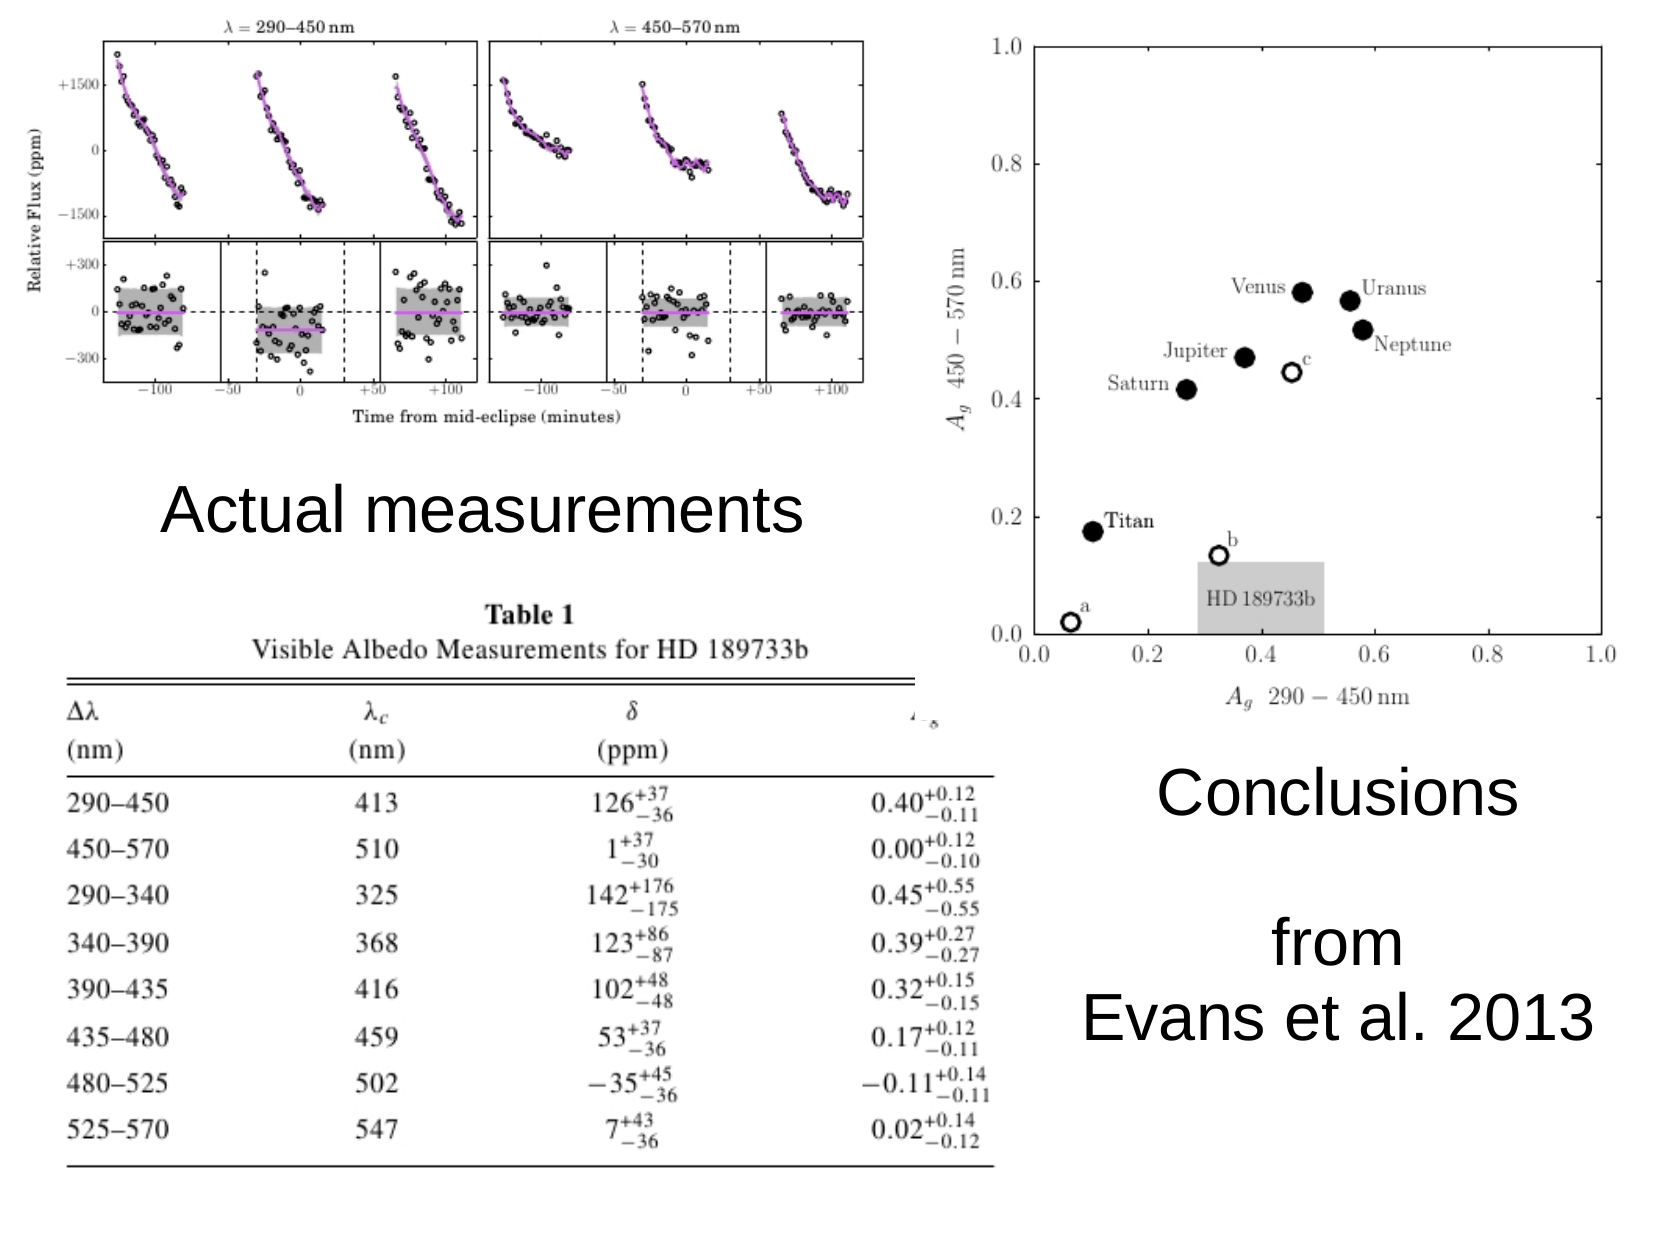

Actual measurements
Conclusions
from
Evans et al. 2013